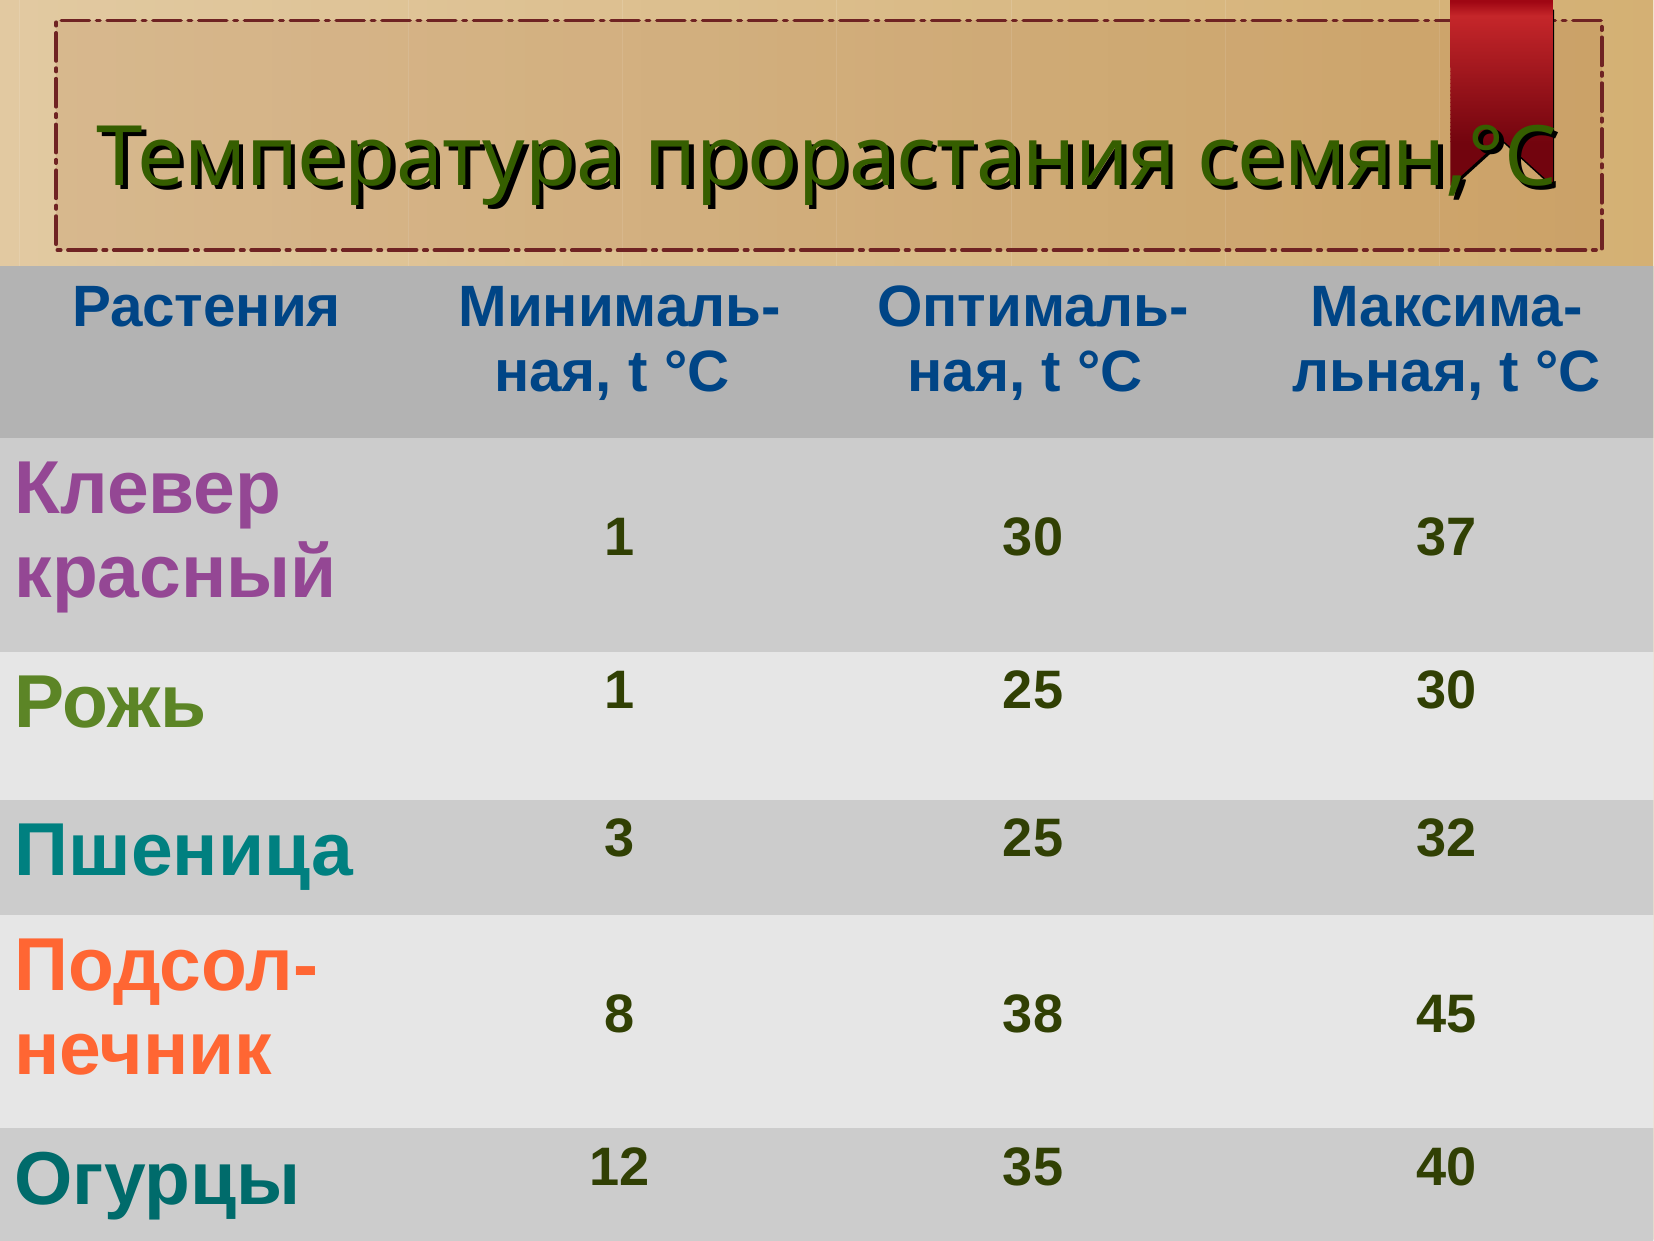

# Температура прорастания семян,°С
°
| Растения | Минималь-ная, t °С | Оптималь-ная, t °С | Максима-льная, t °С |
| --- | --- | --- | --- |
| Клевер красный | 1 | 30 | 37 |
| Рожь | 1 | 25 | 30 |
| Пшеница | 3 | 25 | 32 |
| Подсол-нечник | 8 | 38 | 45 |
| Огурцы | 12 | 35 | 40 |